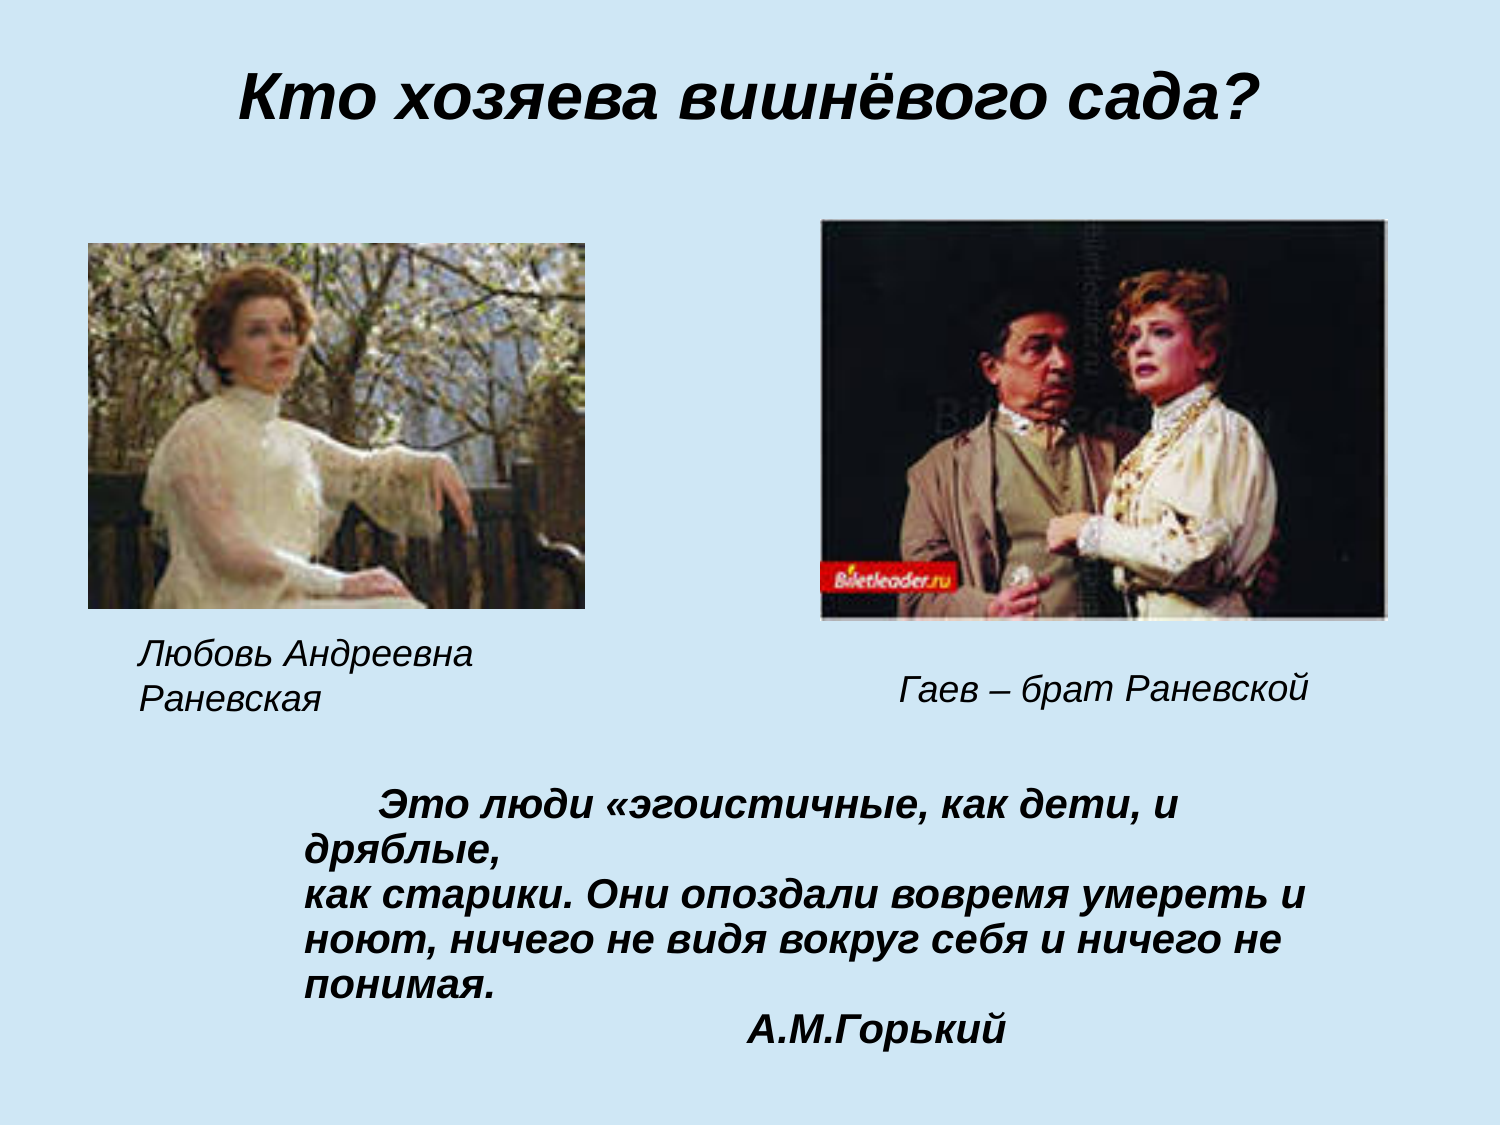

# Кто хозяева вишнёвого сада?
Любовь Андреевна Раневская
Гаев – брат Раневской
	Это люди «эгоистичные, как дети, и дряблые,
как старики. Они опоздали вовремя умереть и
ноют, ничего не видя вокруг себя и ничего не
понимая.
						А.М.Горький